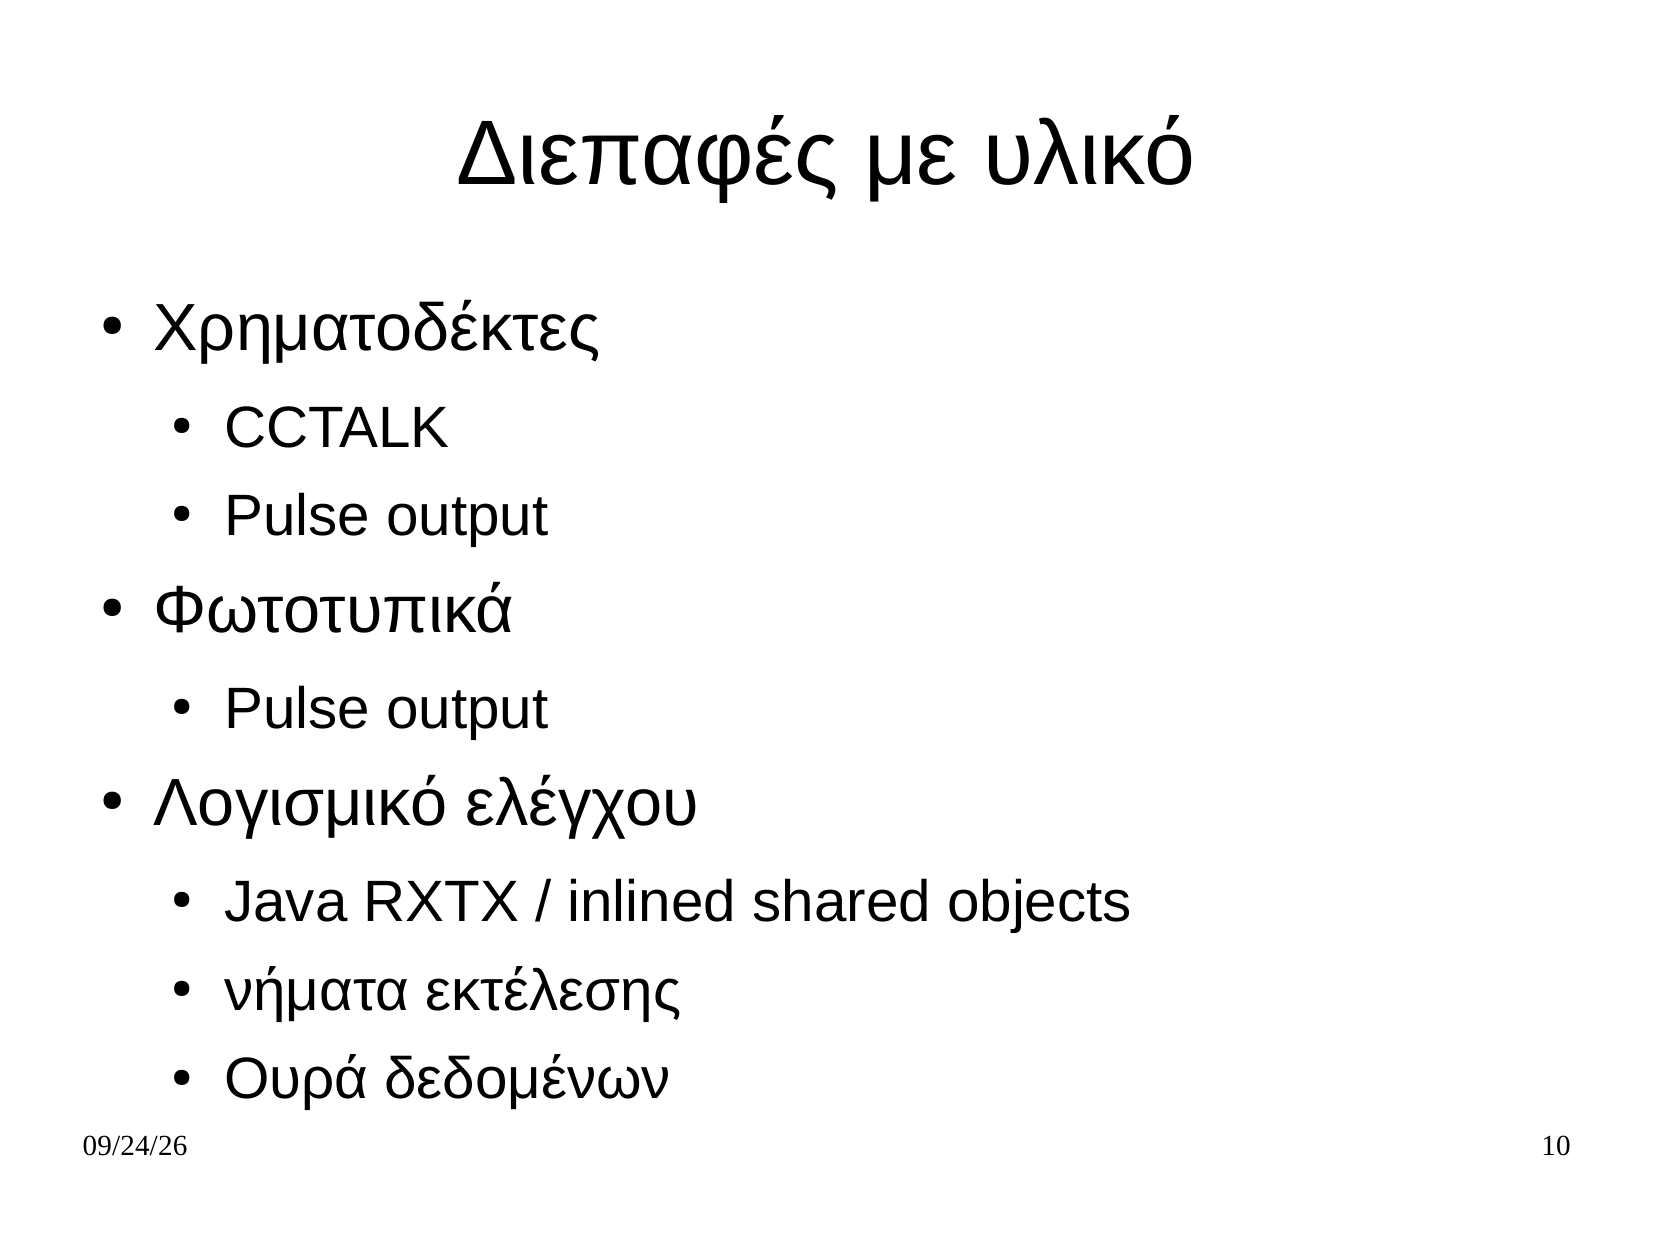

# Διεπαφές με υλικό
Χρηματοδέκτες
CCTALK
Pulse output
Φωτοτυπικά
Pulse output
Λογισμικό ελέγχου
Java RXTX / inlined shared objects
νήματα εκτέλεσης
Ουρά δεδομένων
10